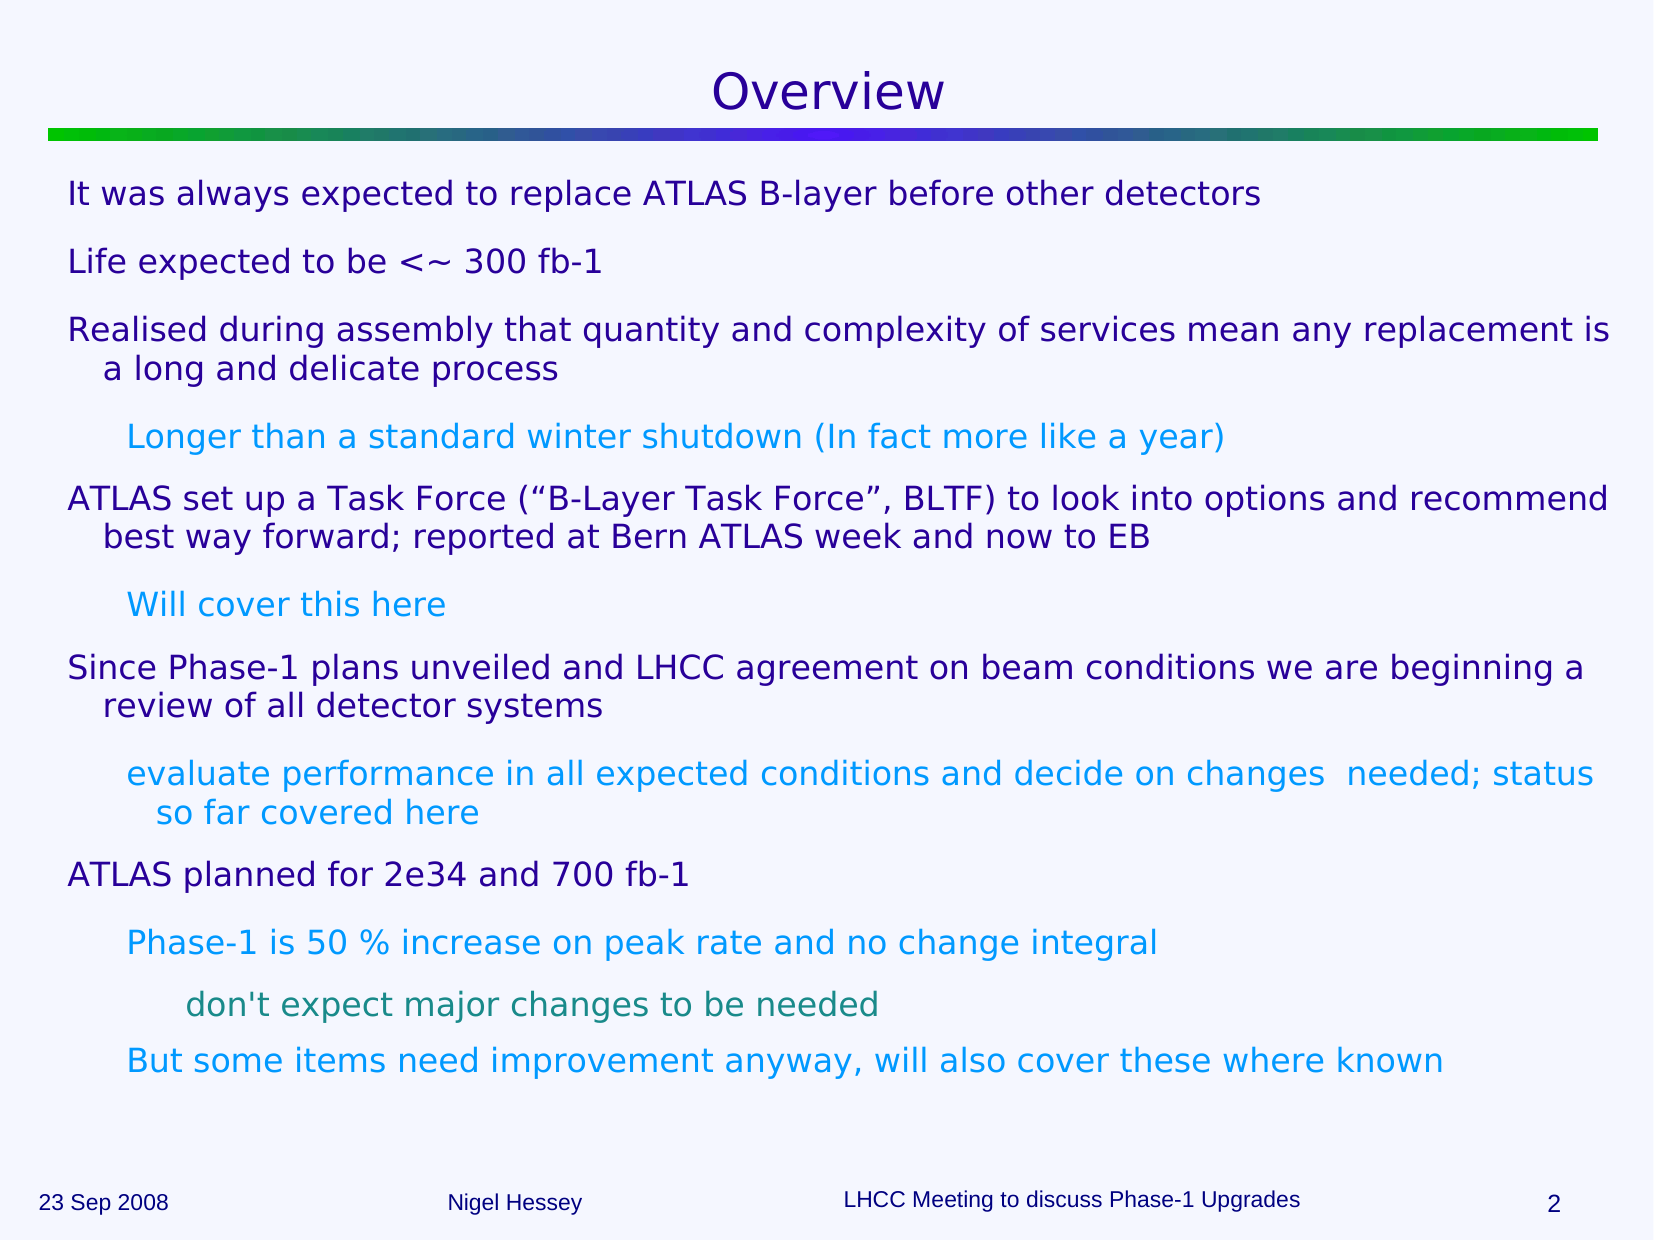

# Overview
It was always expected to replace ATLAS B-layer before other detectors
Life expected to be <~ 300 fb-1
Realised during assembly that quantity and complexity of services mean any replacement is a long and delicate process
Longer than a standard winter shutdown (In fact more like a year)
ATLAS set up a Task Force (“B-Layer Task Force”, BLTF) to look into options and recommend best way forward; reported at Bern ATLAS week and now to EB
Will cover this here
Since Phase-1 plans unveiled and LHCC agreement on beam conditions we are beginning a review of all detector systems
evaluate performance in all expected conditions and decide on changes needed; status so far covered here
ATLAS planned for 2e34 and 700 fb-1
Phase-1 is 50 % increase on peak rate and no change integral
don't expect major changes to be needed
But some items need improvement anyway, will also cover these where known